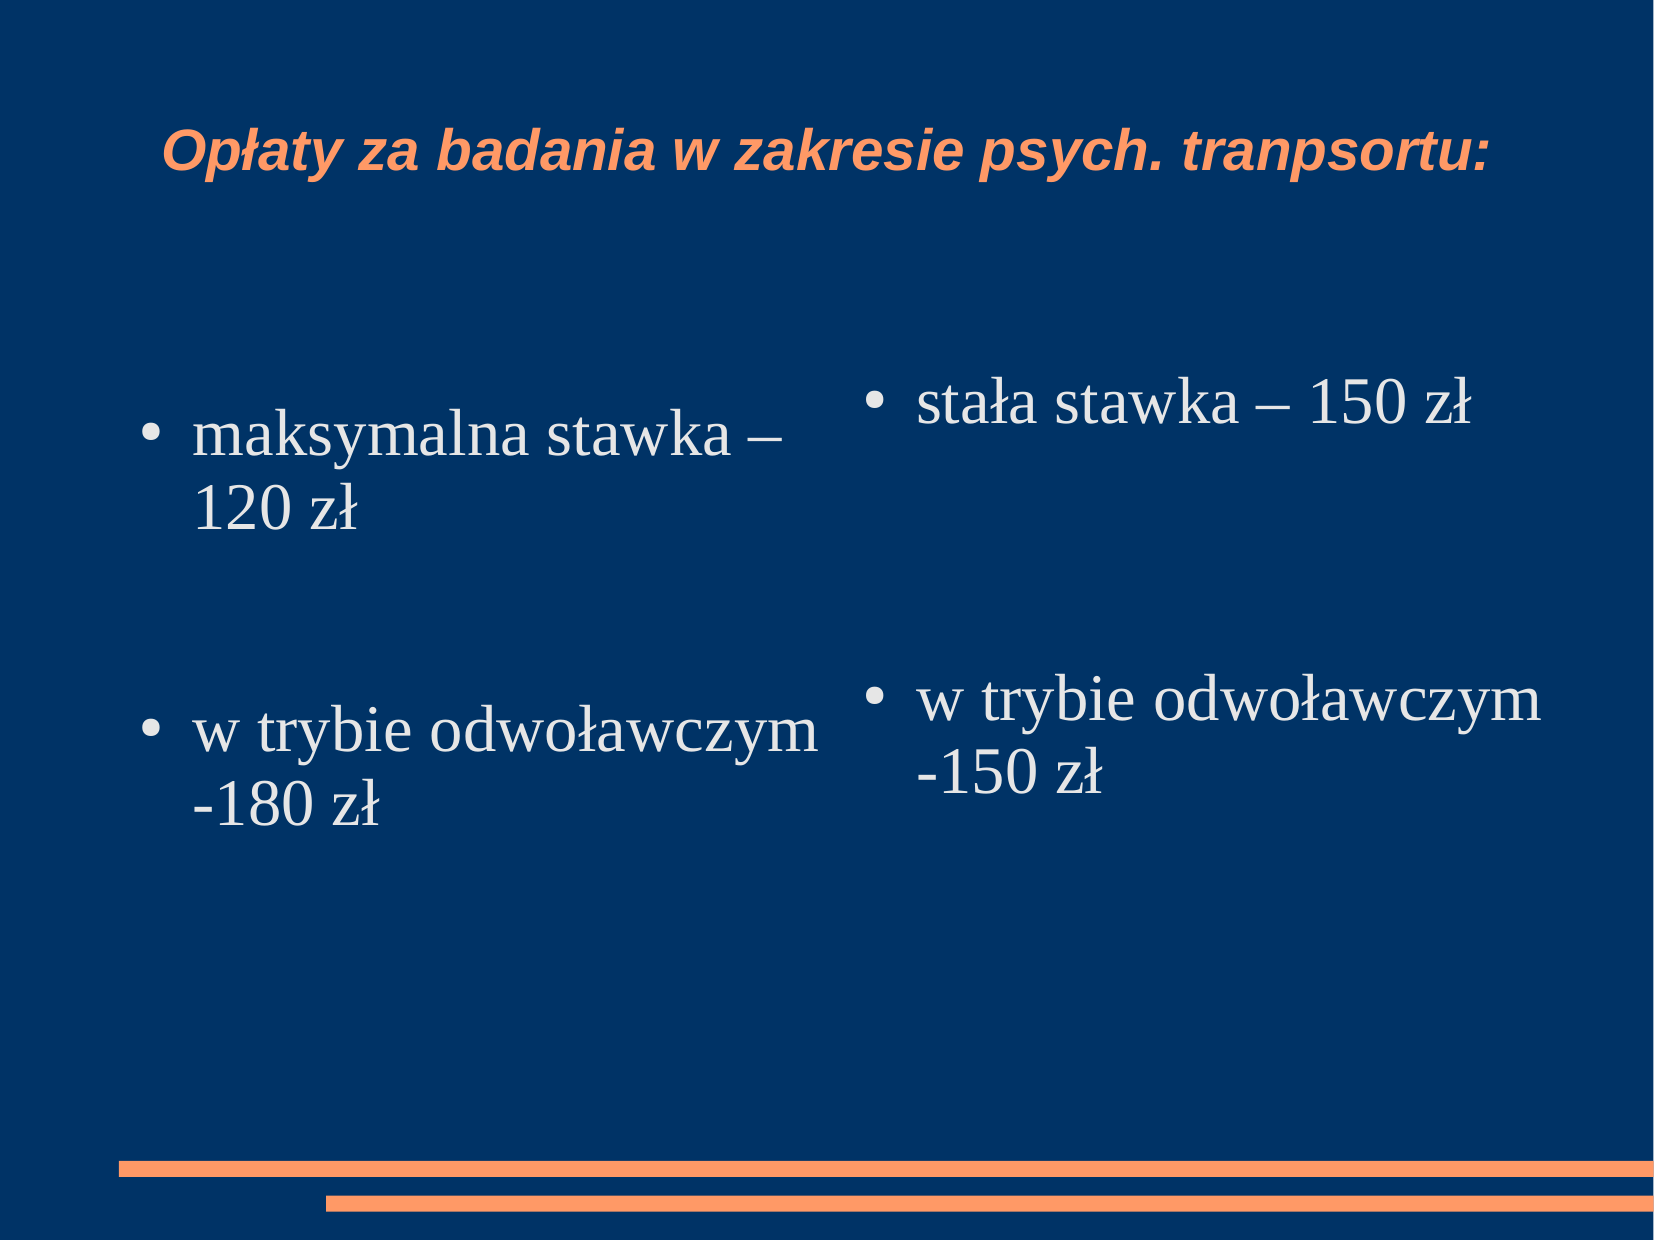

# Opłaty za badania w zakresie psych. tranpsortu:
stała stawka – 150 zł
w trybie odwoławczym -150 zł
maksymalna stawka – 120 zł
w trybie odwoławczym -180 zł